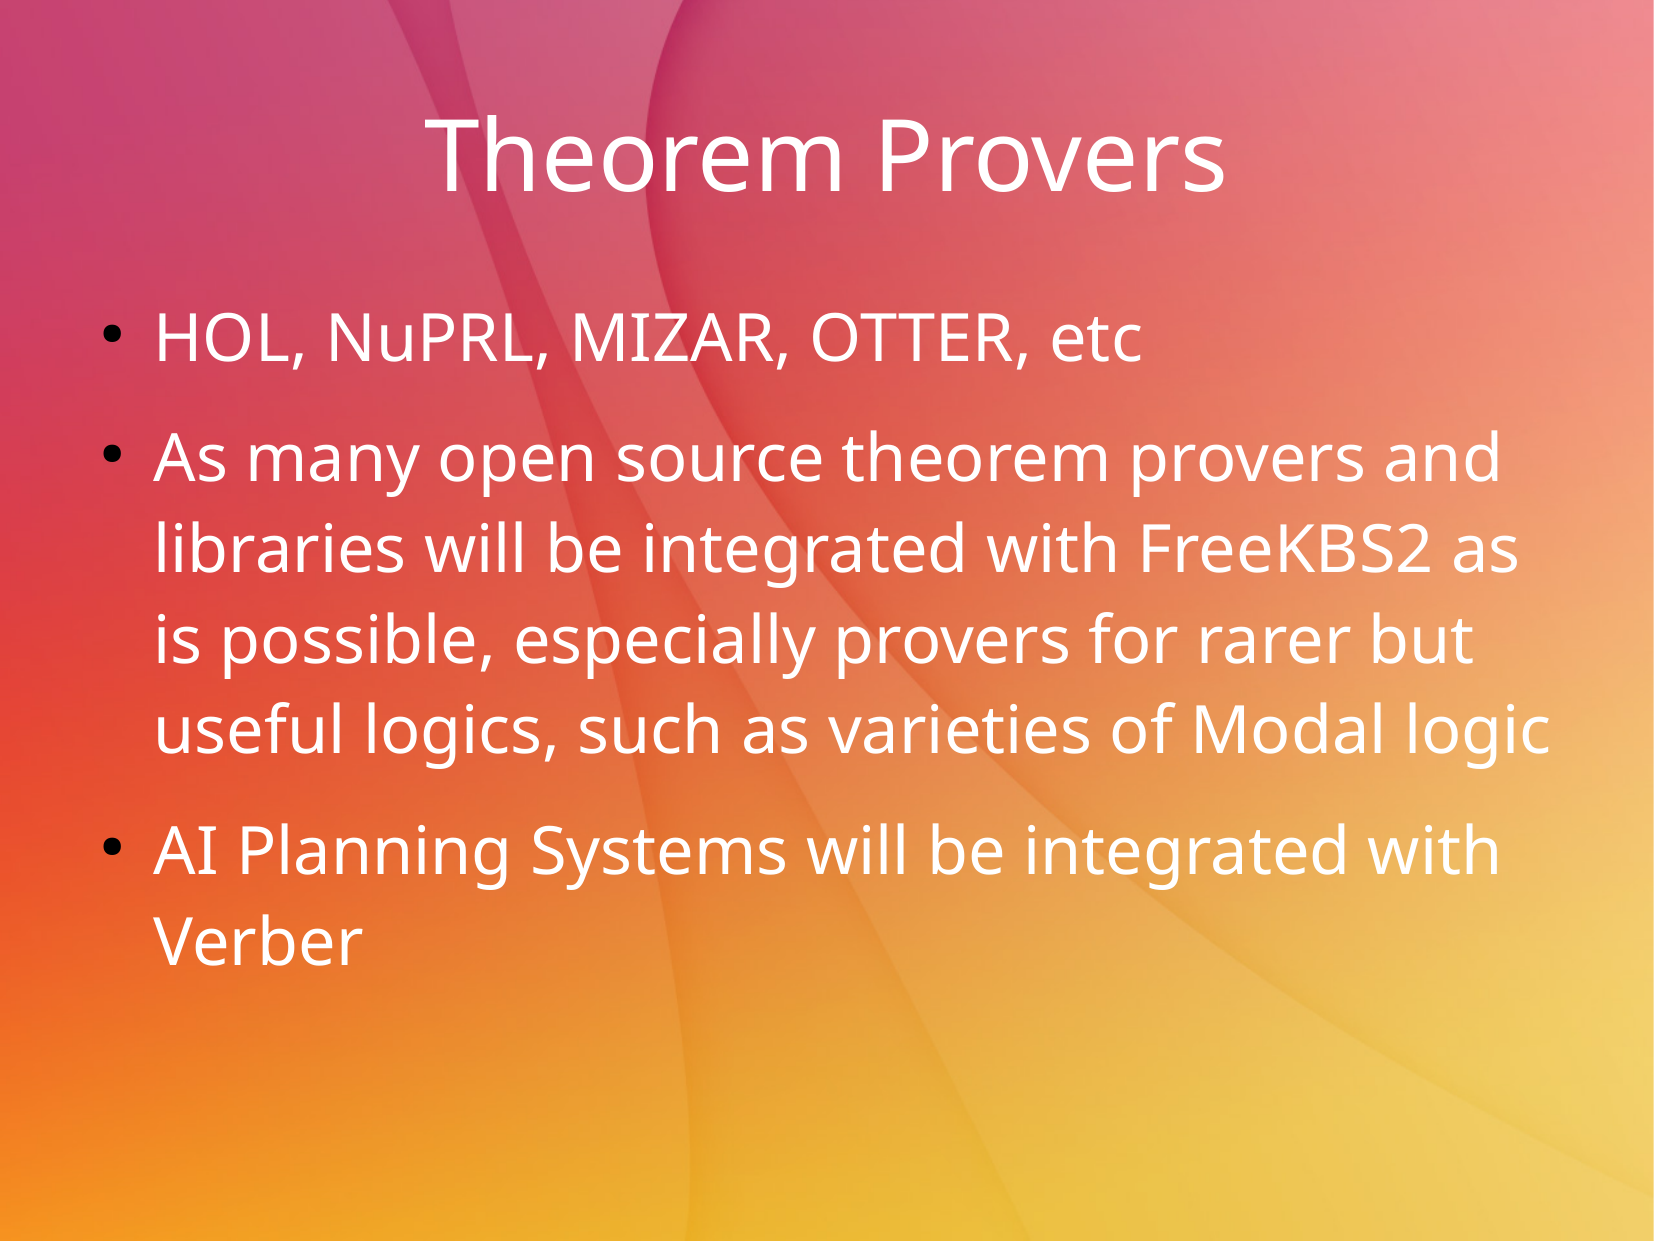

# Theorem Provers
HOL, NuPRL, MIZAR, OTTER, etc
As many open source theorem provers and libraries will be integrated with FreeKBS2 as is possible, especially provers for rarer but useful logics, such as varieties of Modal logic
AI Planning Systems will be integrated with Verber